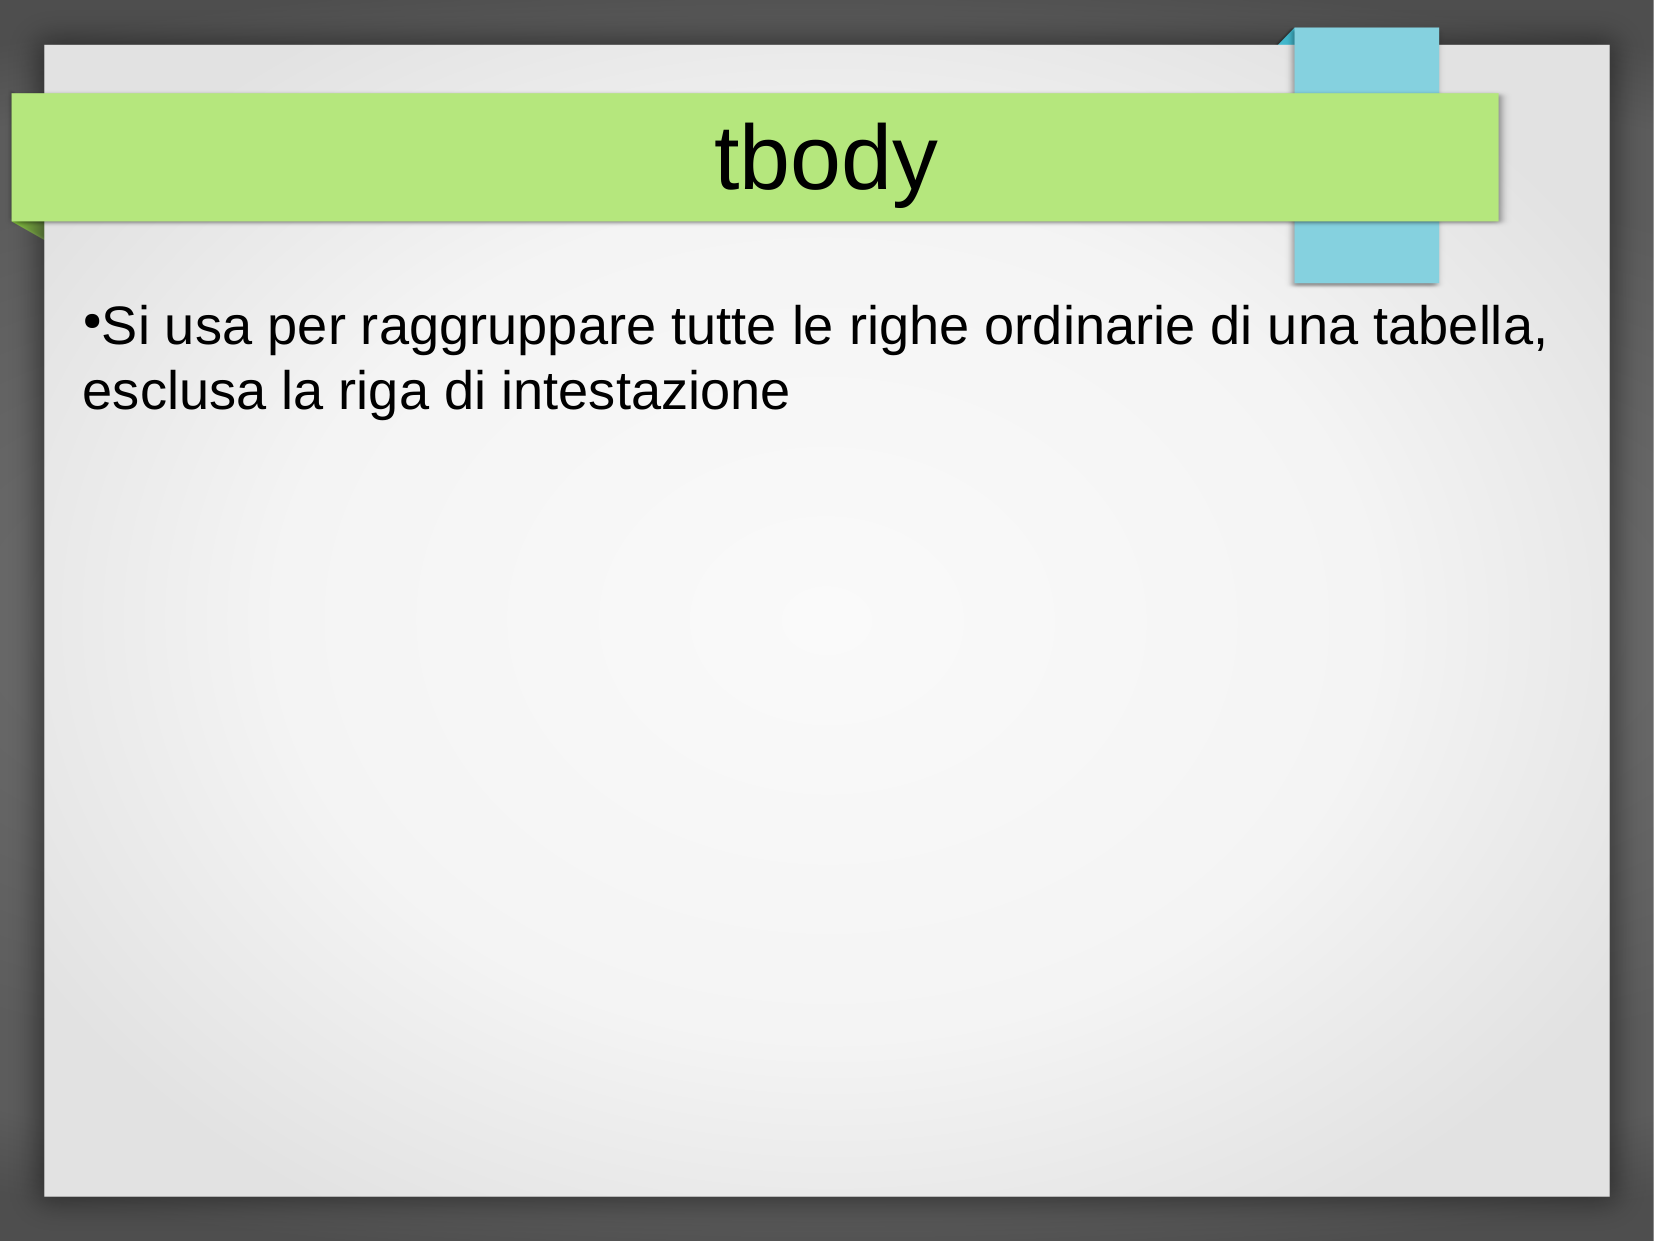

# tbody
Si usa per raggruppare tutte le righe ordinarie di una tabella, esclusa la riga di intestazione